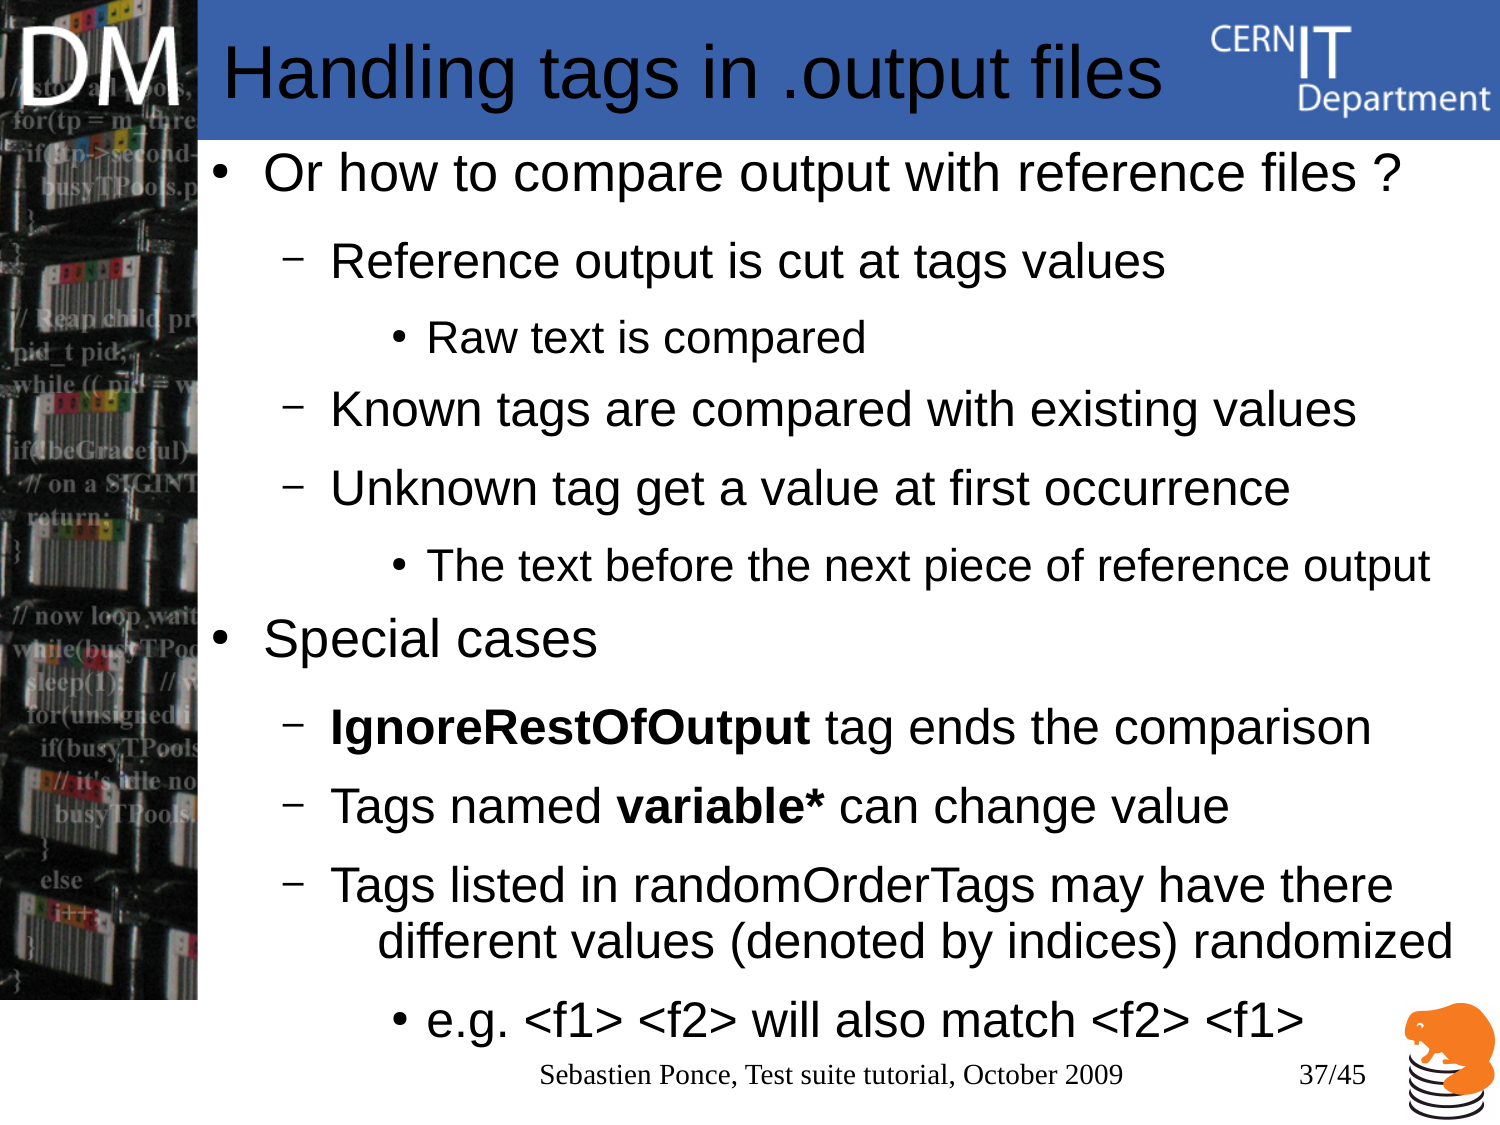

# Handling tags in .output files
Or how to compare output with reference files ?
Reference output is cut at tags values
Raw text is compared
Known tags are compared with existing values
Unknown tag get a value at first occurrence
The text before the next piece of reference output
Special cases
IgnoreRestOfOutput tag ends the comparison
Tags named variable* can change value
Tags listed in randomOrderTags may have there different values (denoted by indices) randomized
e.g. <f1> <f2> will also match <f2> <f1>